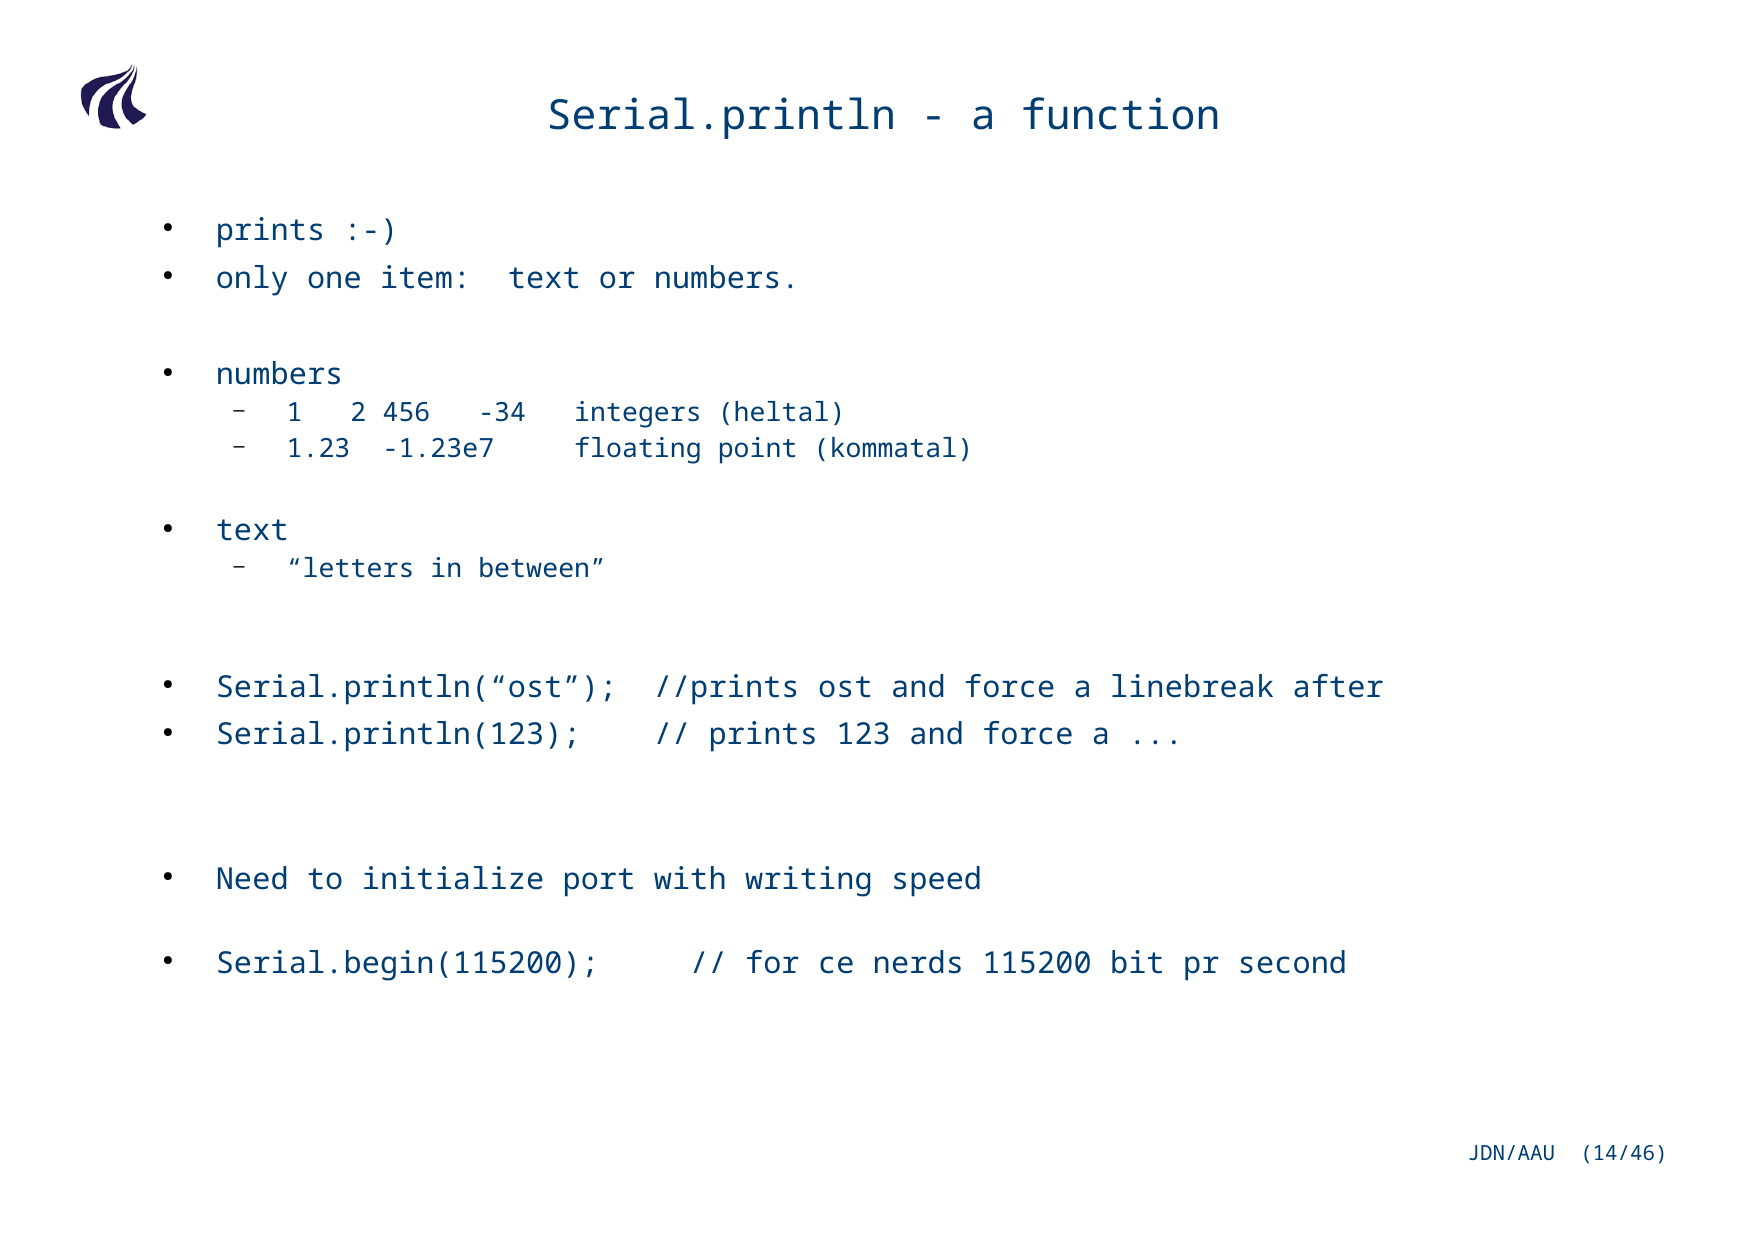

# Serial.println - a function
prints :-)
only one item: text or numbers.
numbers
1 2 456 -34 integers (heltal)
1.23 -1.23e7 floating point (kommatal)
text
“letters in between”
Serial.println(“ost”); //prints ost and force a linebreak after
Serial.println(123); // prints 123 and force a ...
Need to initialize port with writing speed
Serial.begin(115200); // for ce nerds 115200 bit pr second